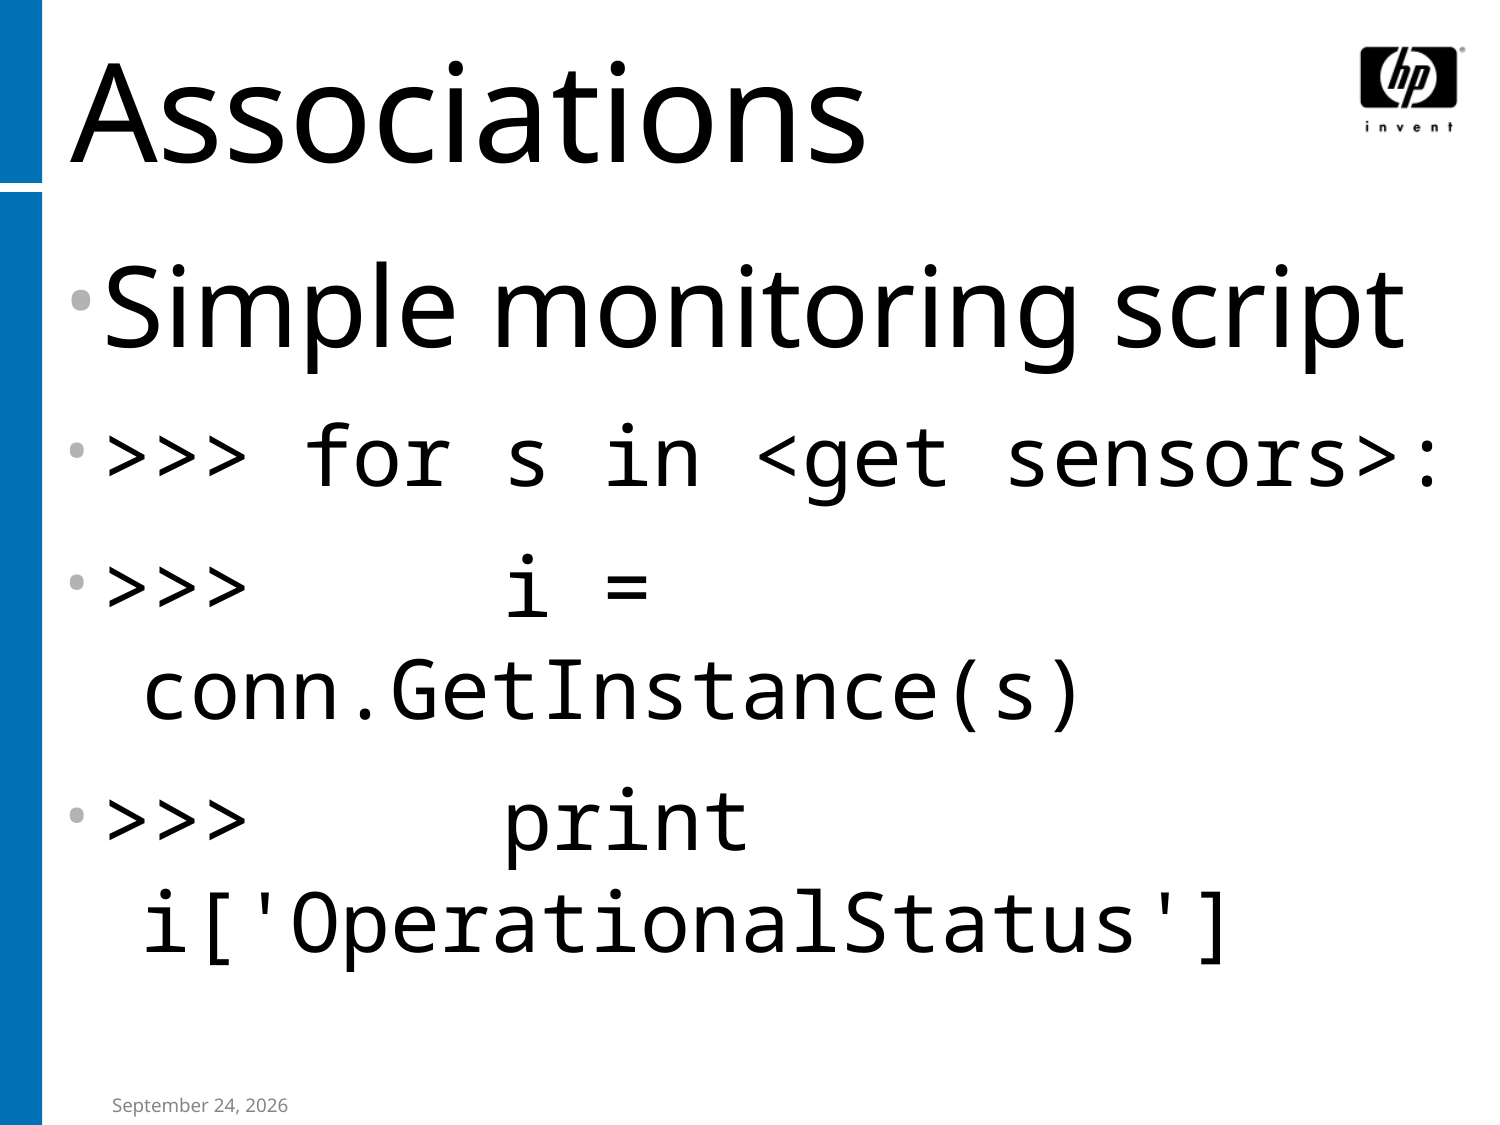

# Associations
Simple monitoring script
>>> for s in <get sensors>:
>>> i = conn.GetInstance(s)
>>> print i['OperationalStatus']